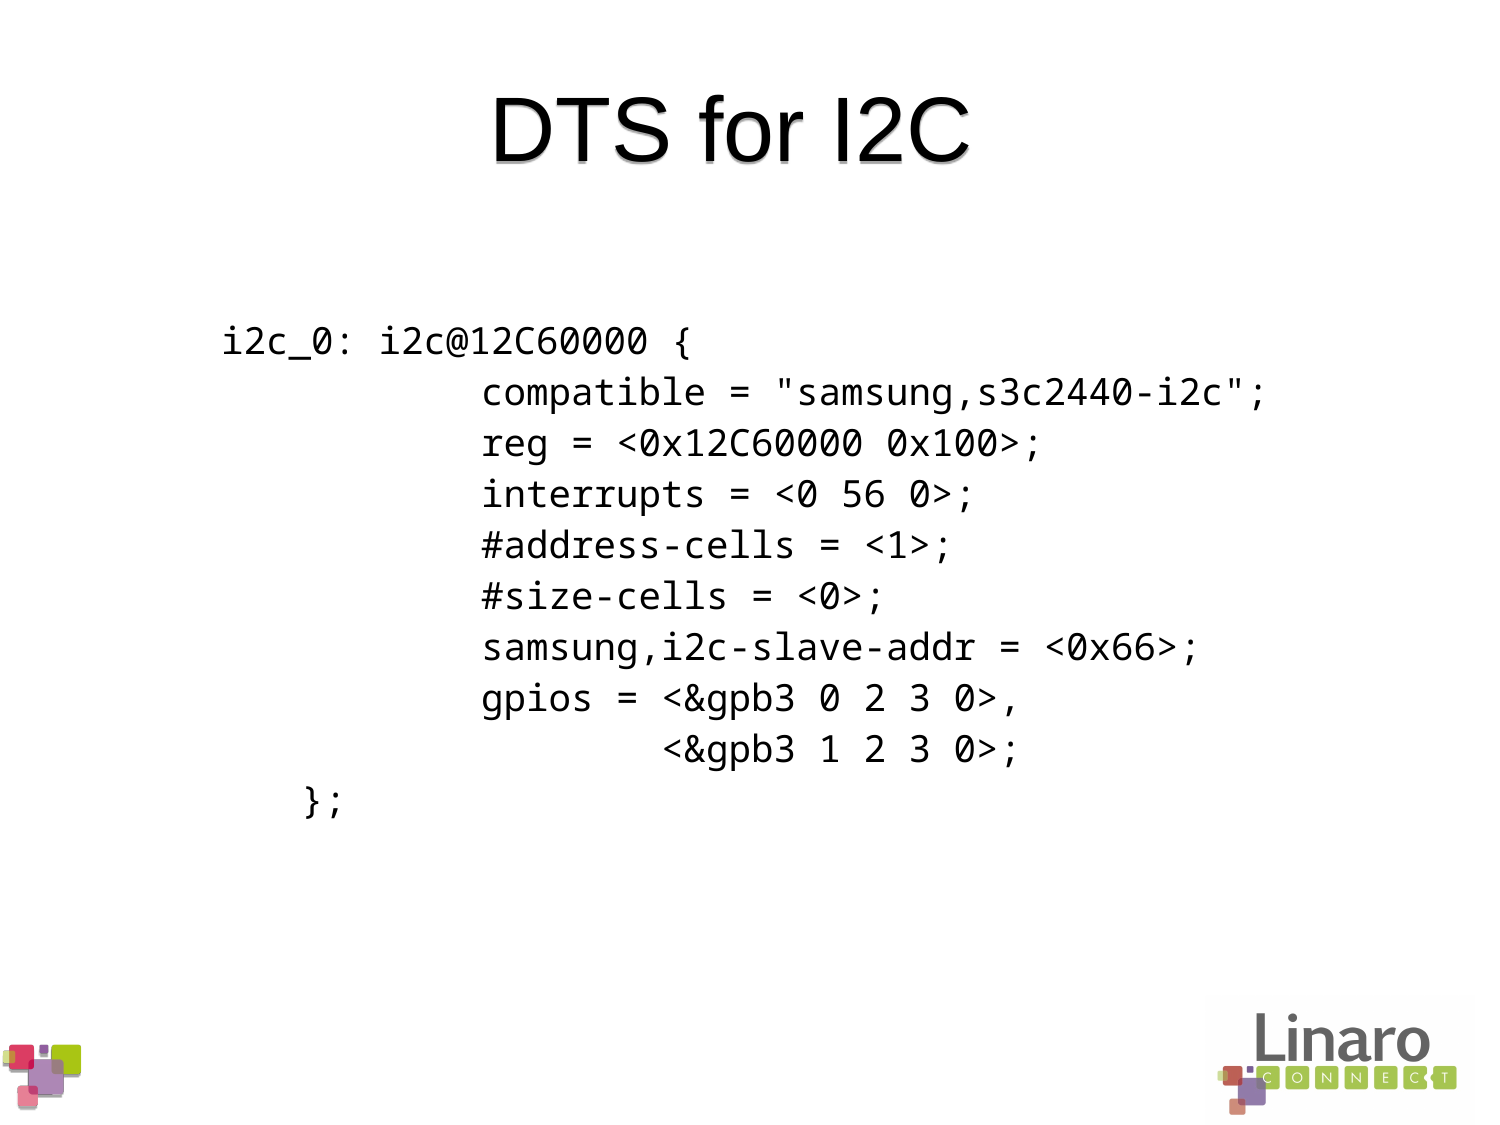

# DTS for I2C
 i2c_0: i2c@12C60000 {
 compatible = "samsung,s3c2440-i2c";
 reg = <0x12C60000 0x100>;
 interrupts = <0 56 0>;
 #address-cells = <1>;
 #size-cells = <0>;
 samsung,i2c-slave-addr = <0x66>;
 gpios = <&gpb3 0 2 3 0>,
 <&gpb3 1 2 3 0>;
 };